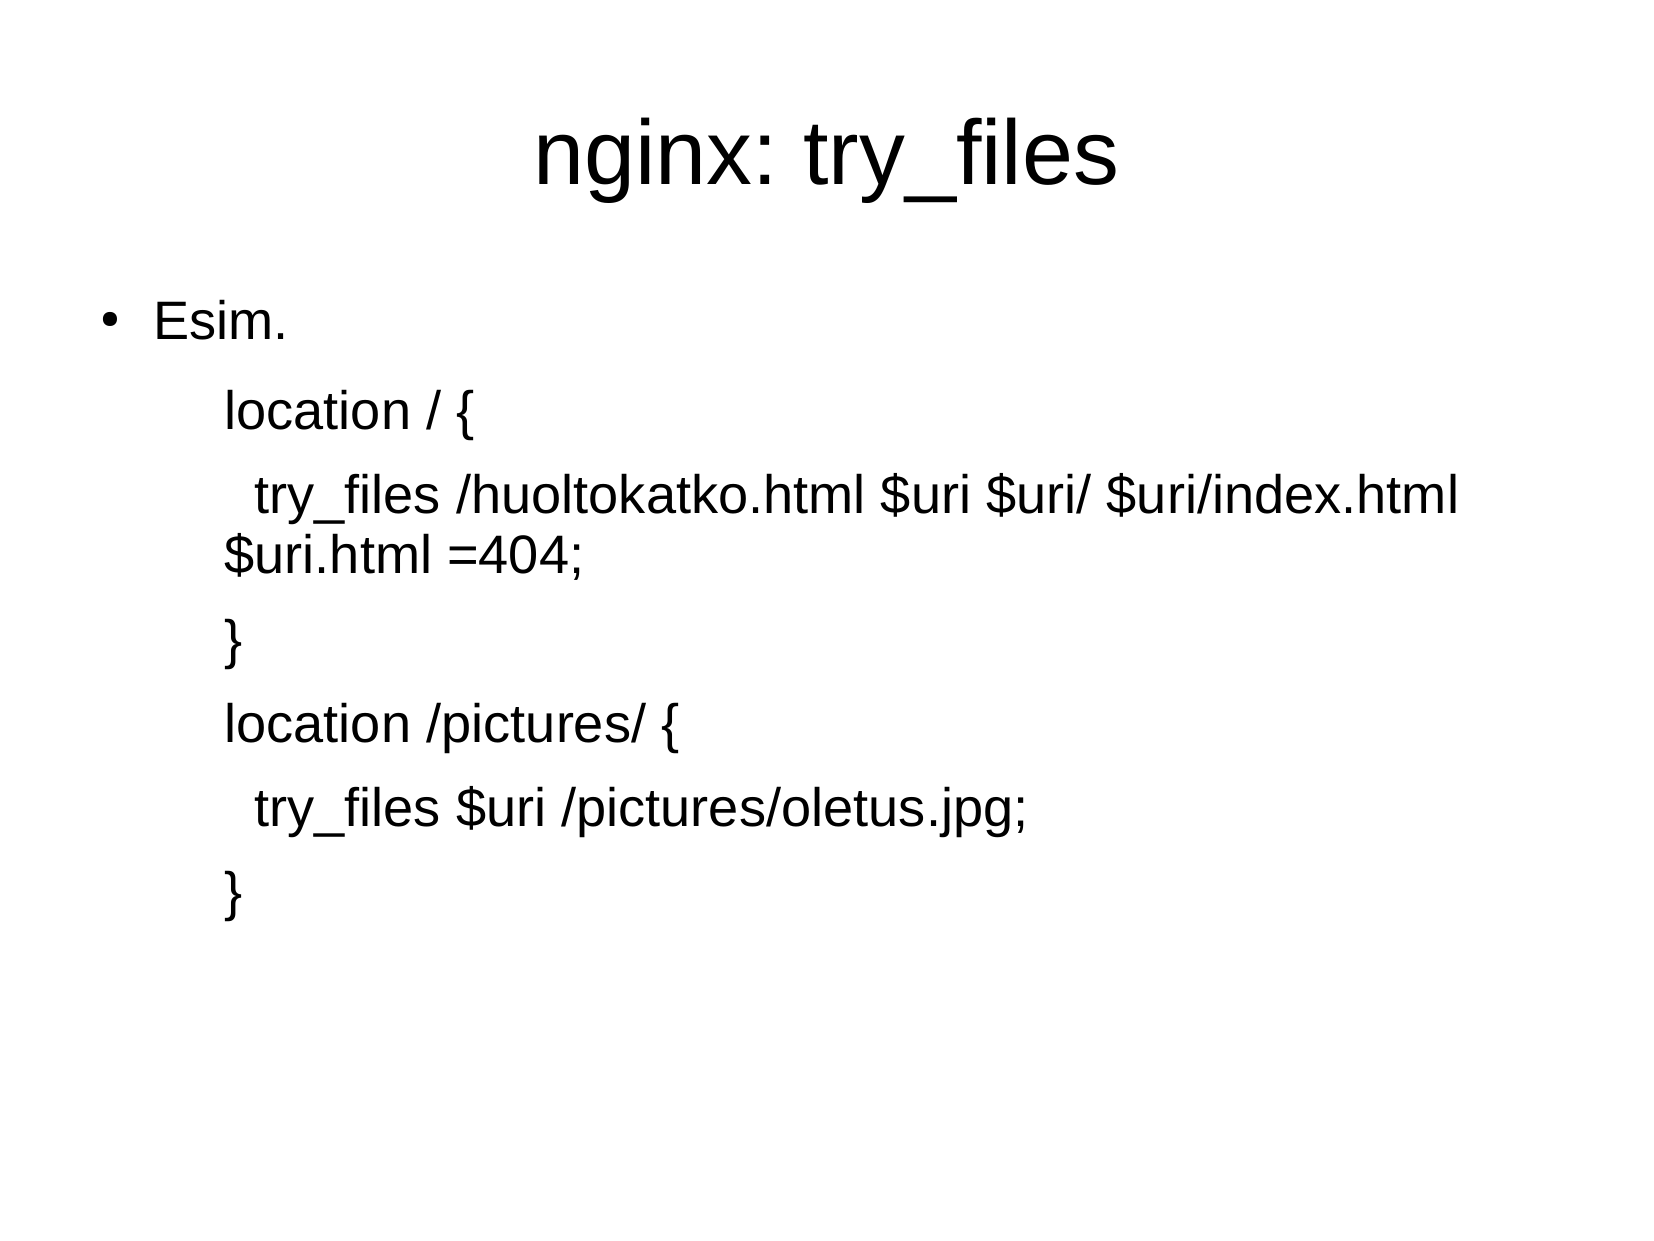

# nginx: try_files
Esim.
location / {
 try_files /huoltokatko.html $uri $uri/ $uri/index.html $uri.html =404;
}
location /pictures/ {
 try_files $uri /pictures/oletus.jpg;
}